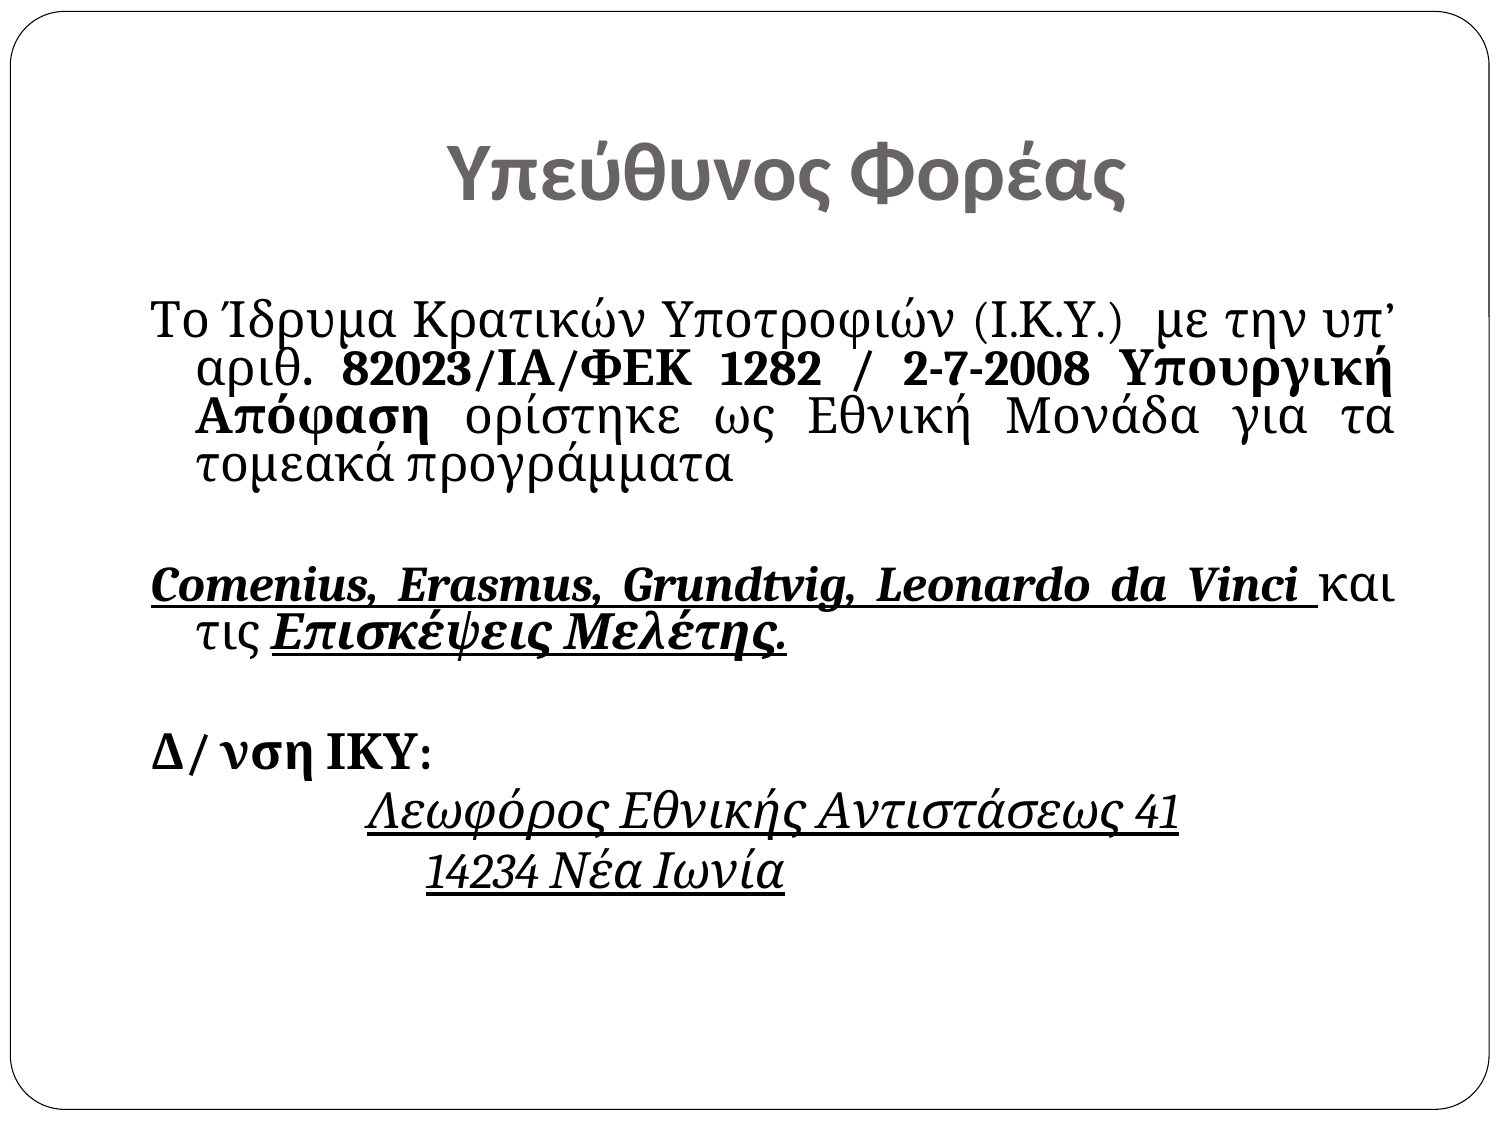

# Υπεύθυνος Φορέας
Το Ίδρυμα Κρατικών Υποτροφιών (Ι.Κ.Υ.) με την υπ’ αριθ. 82023/ΙΑ/ΦΕΚ 1282 / 2-7-2008 Υπουργική Απόφαση ορίστηκε ως Εθνική Μονάδα για τα τομεακά προγράμματα
Comenius, Erasmus, Grundtvig, Leonardo da Vinci και τις Επισκέψεις Μελέτης.
Δ/ νση ΙΚΥ:
Λεωφόρος Εθνικής Αντιστάσεως 41
 14234 Νέα Ιωνία